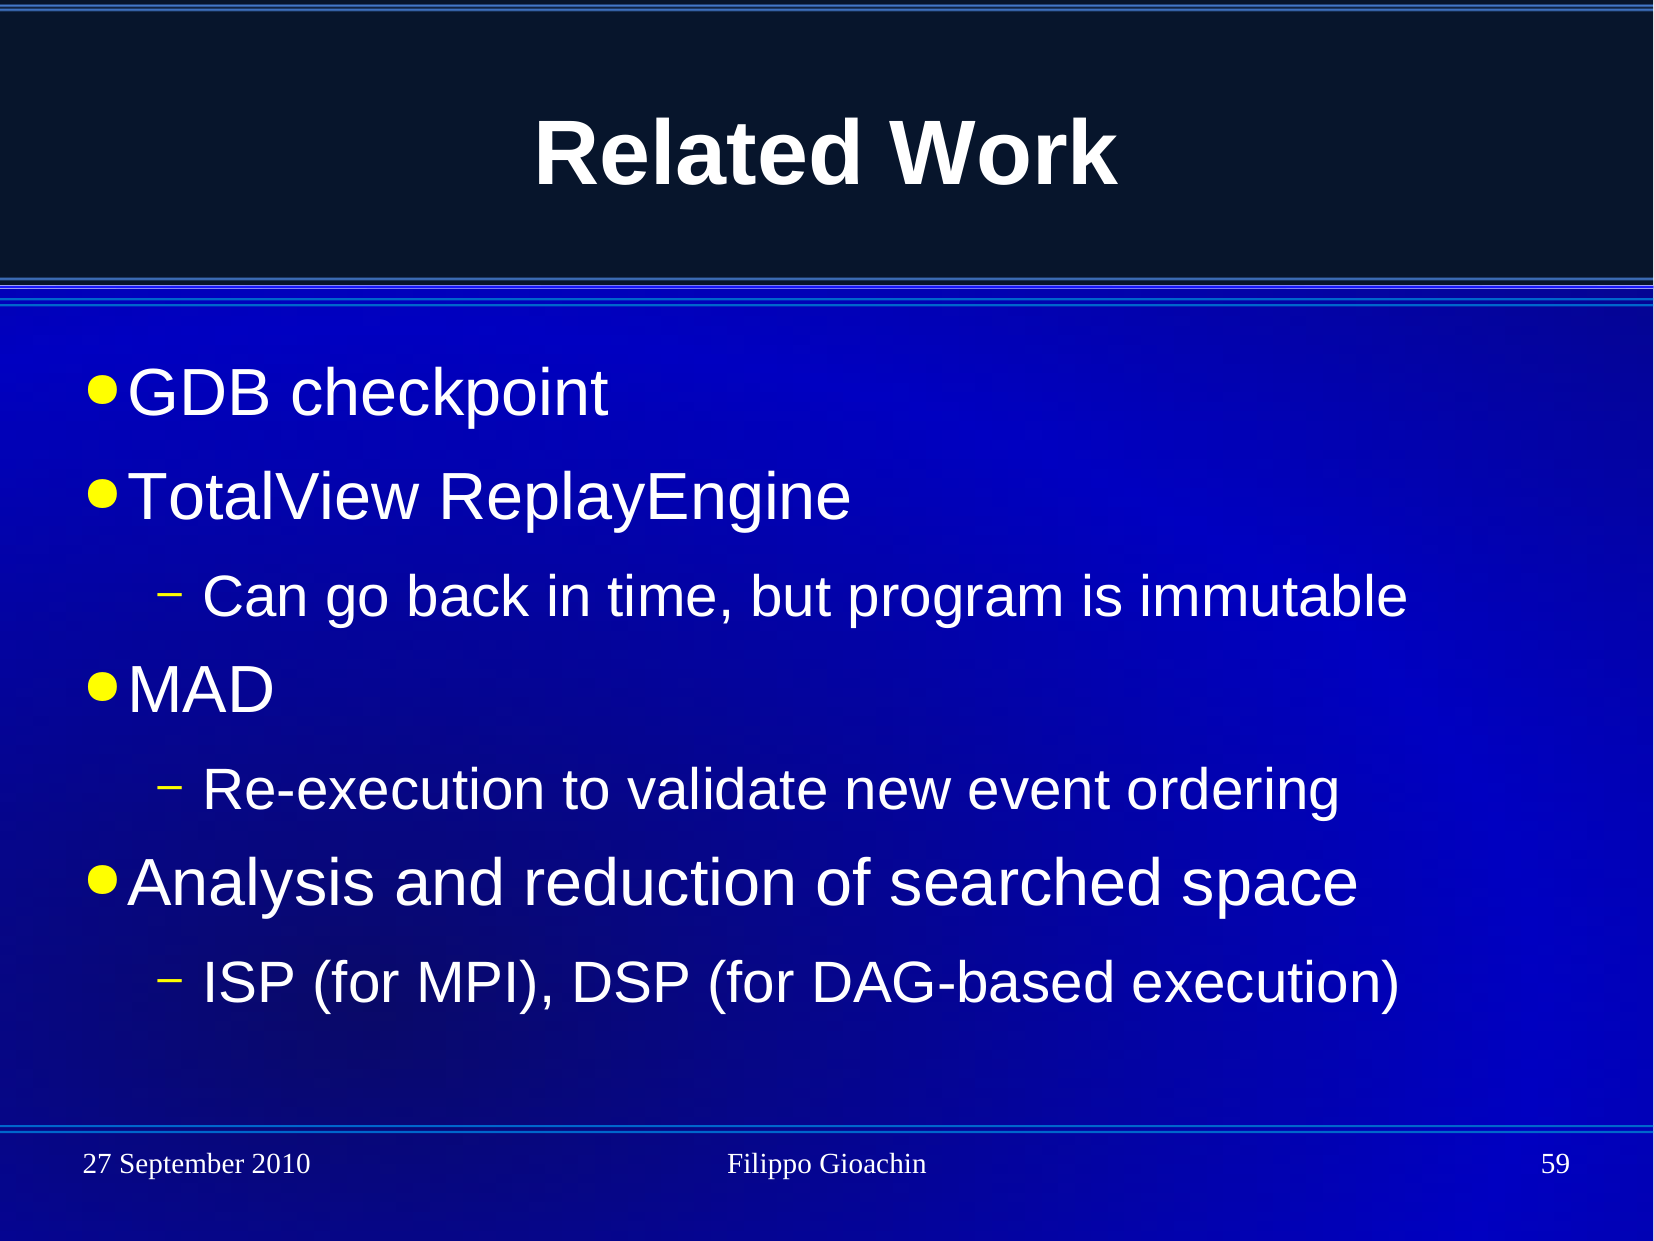

# Related Work
GDB checkpoint
TotalView ReplayEngine
Can go back in time, but program is immutable
MAD
Re-execution to validate new event ordering
Analysis and reduction of searched space
ISP (for MPI), DSP (for DAG-based execution)
27 September 2010
Filippo Gioachin
59